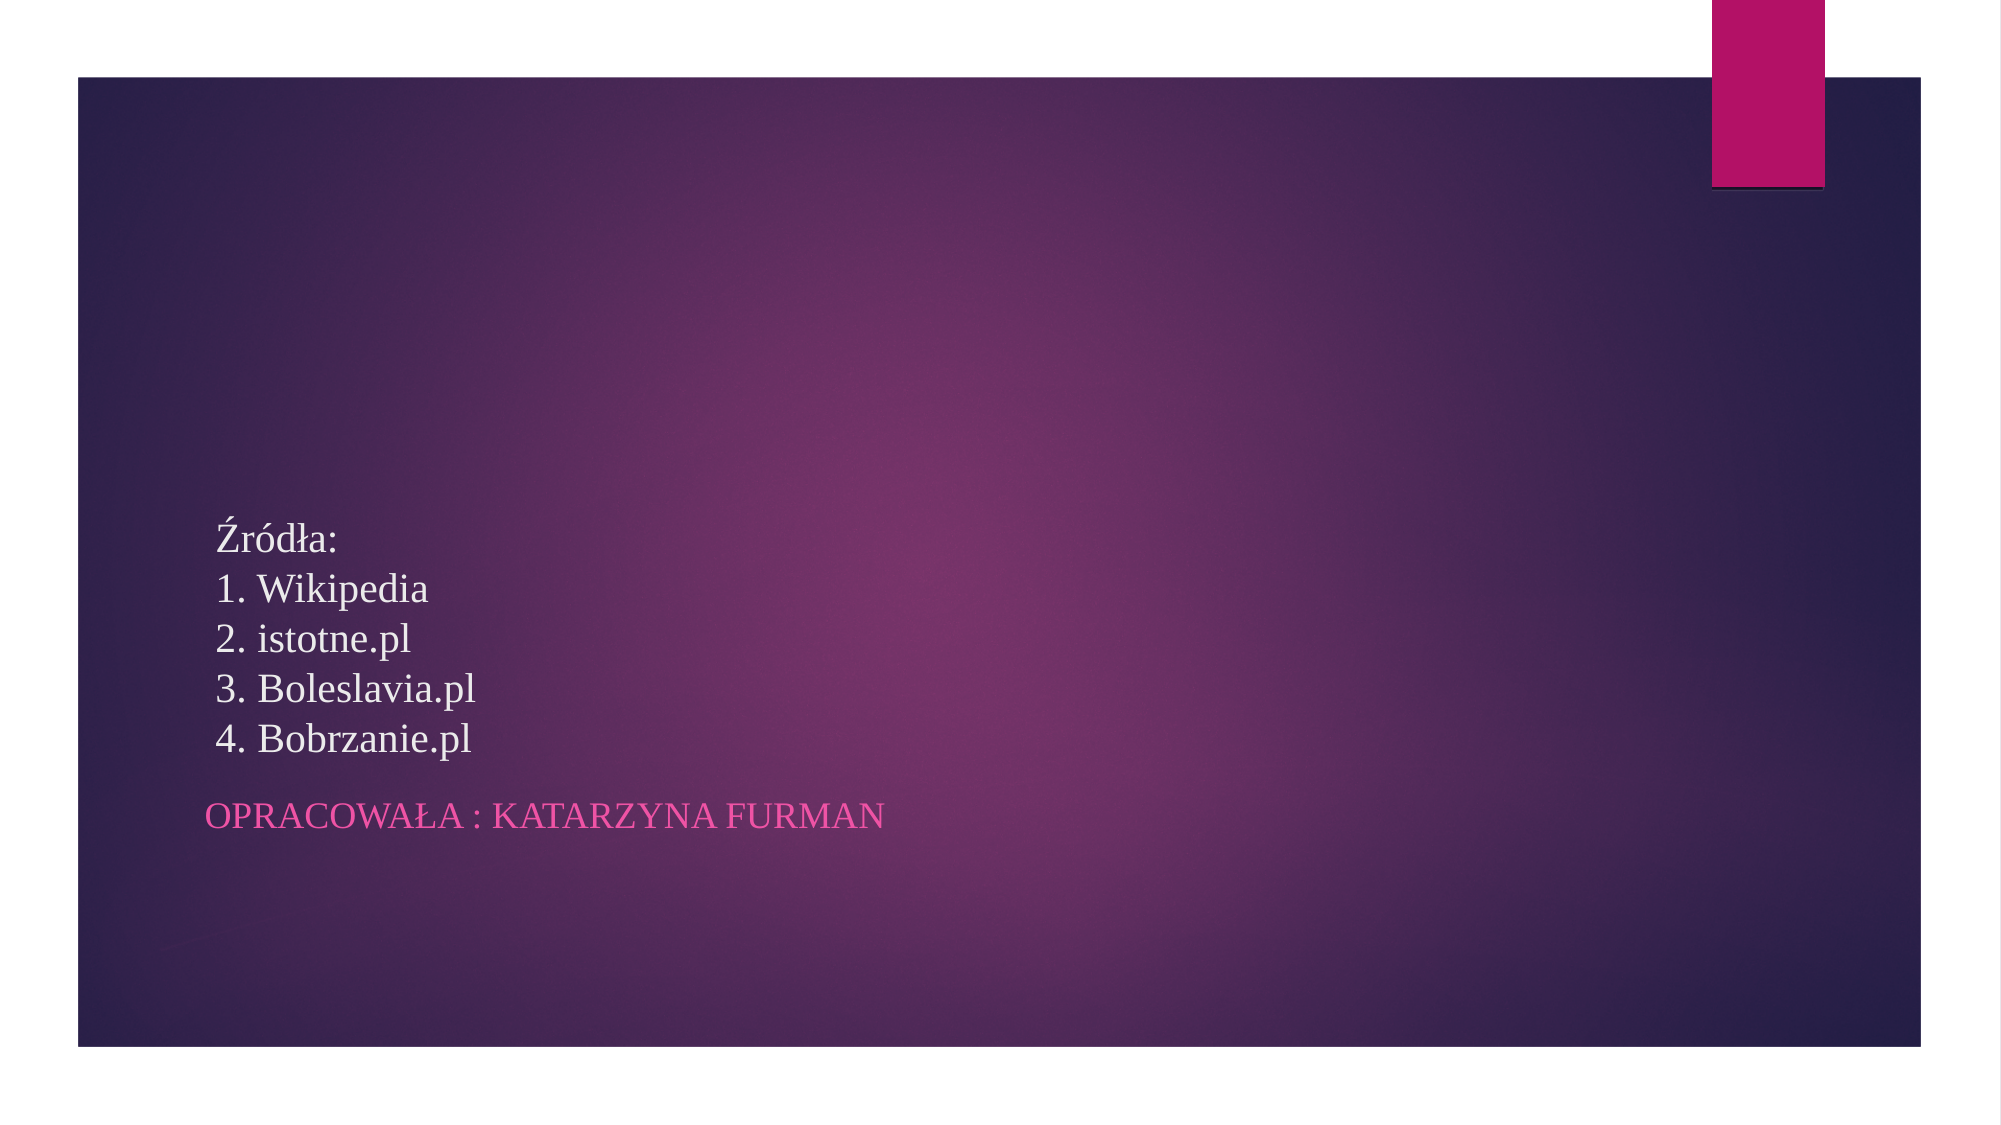

# Źródła: 1. Wikipedia 2. istotne.pl 3. Boleslavia.pl 4. Bobrzanie.pl
Opracowała : Katarzyna Furman